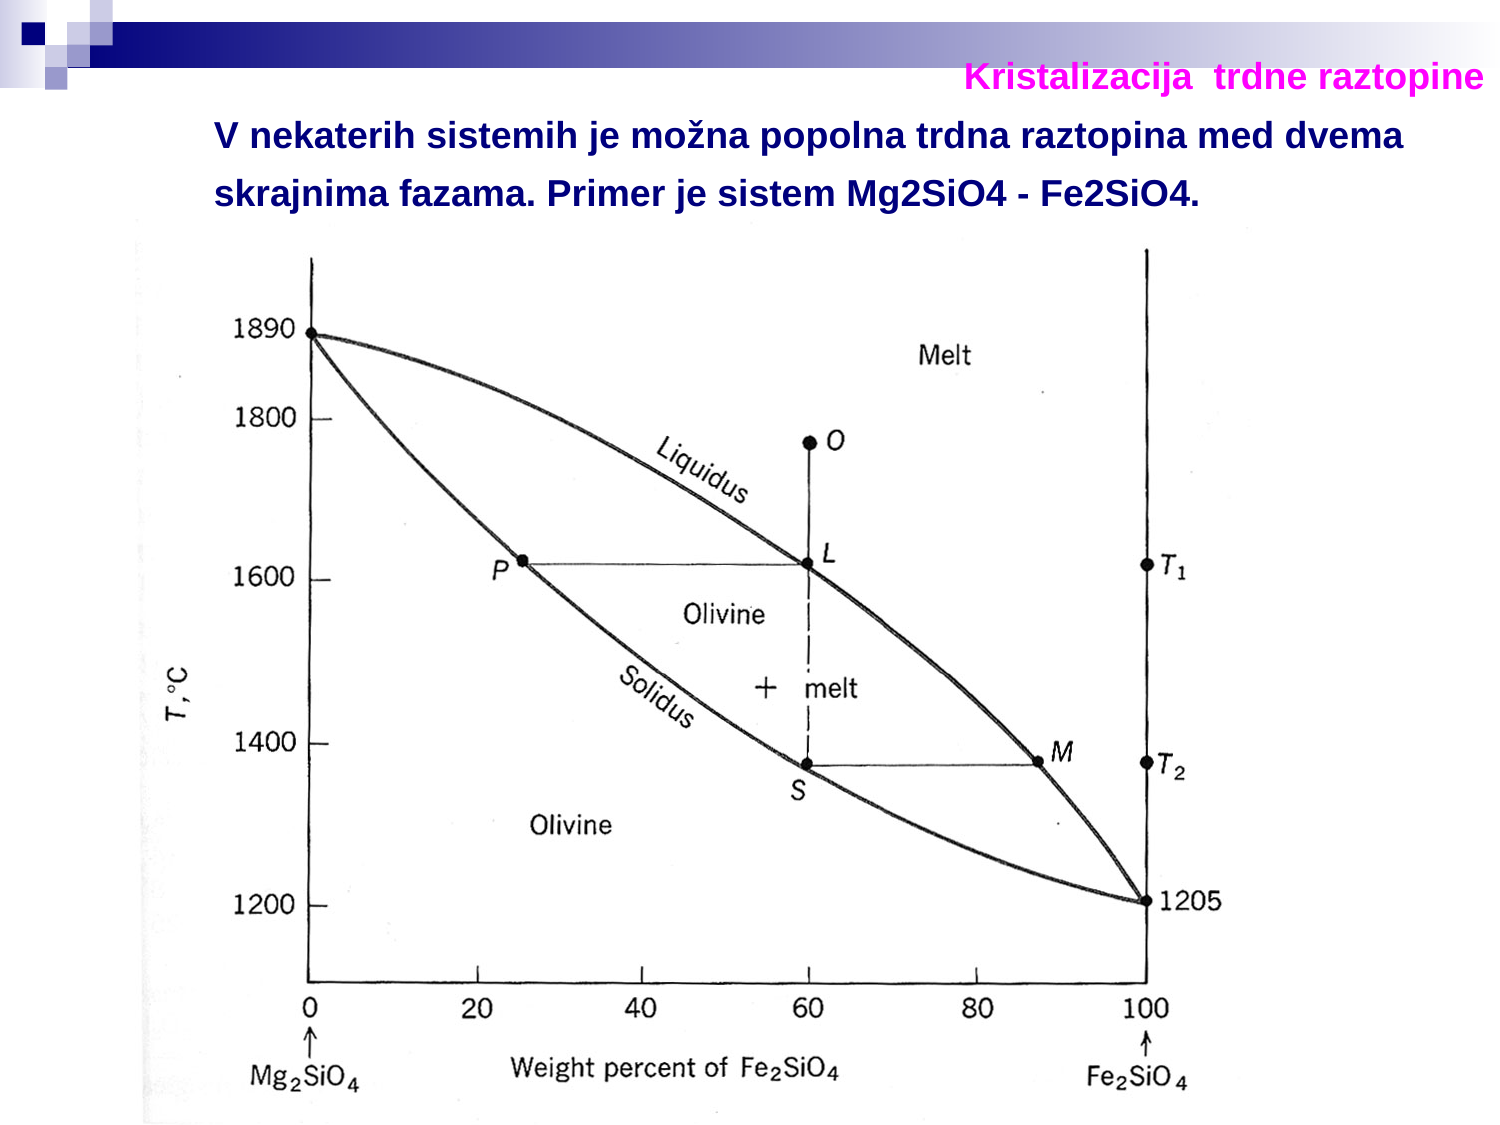

Kristalizacija trdne raztopine
V nekaterih sistemih je možna popolna trdna raztopina med dvema
skrajnima fazama. Primer je sistem Mg2SiO4 - Fe2SiO4.